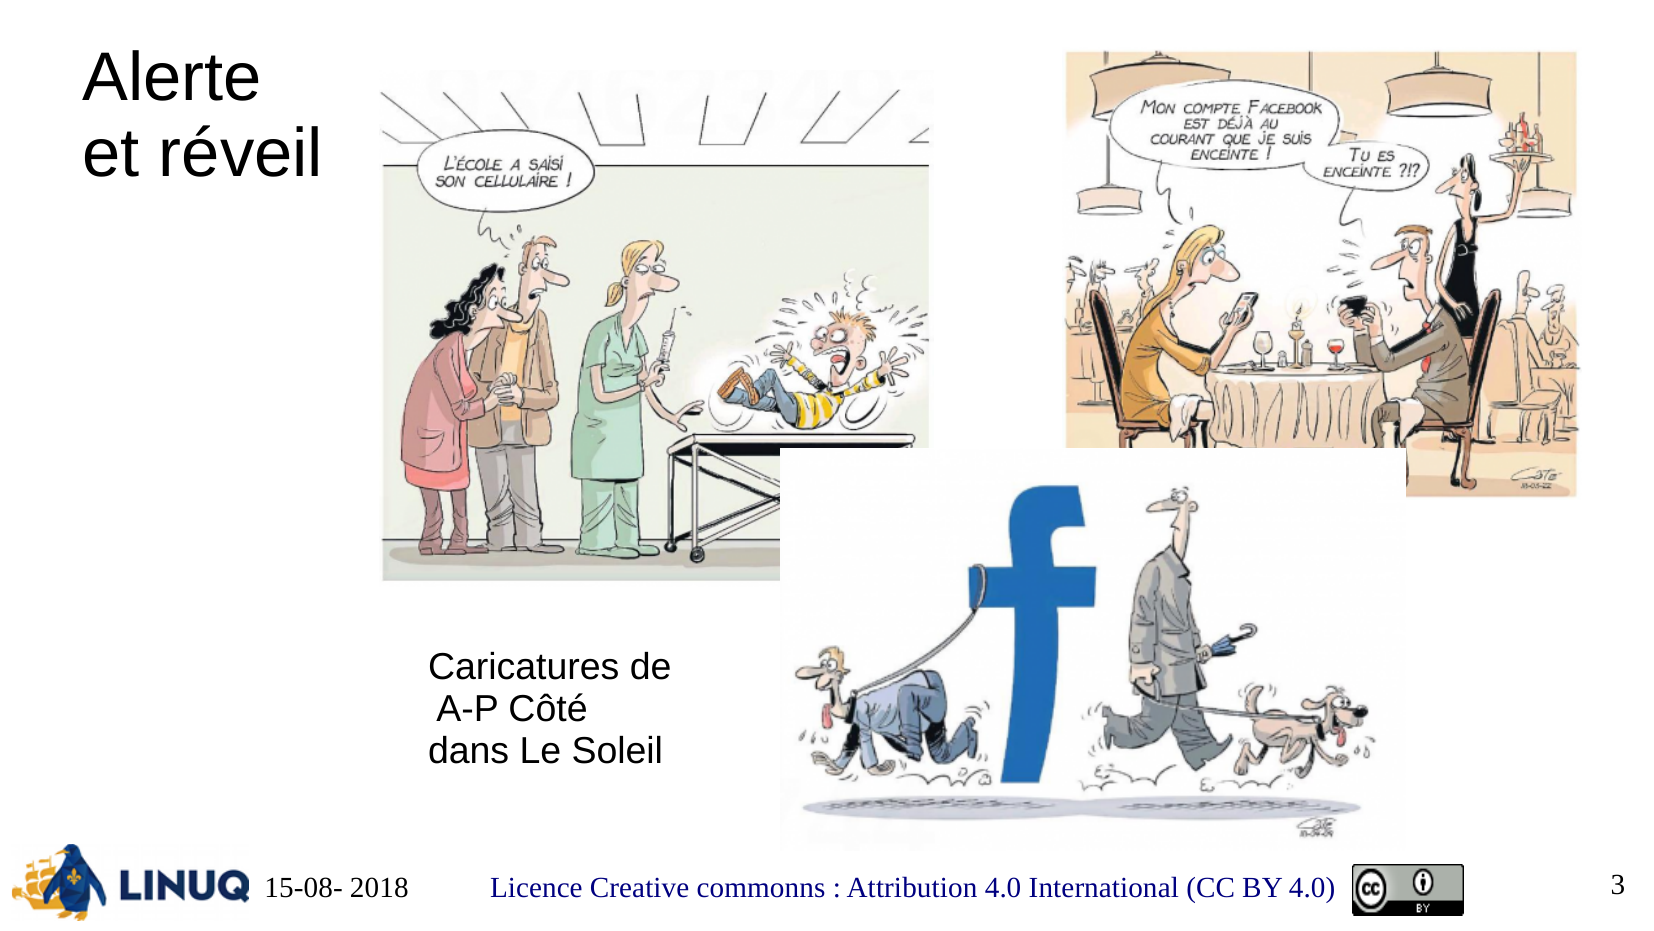

# Alerte et réveil
Caricatures de A-P Côté dans Le Soleil
3
15-08- 2018